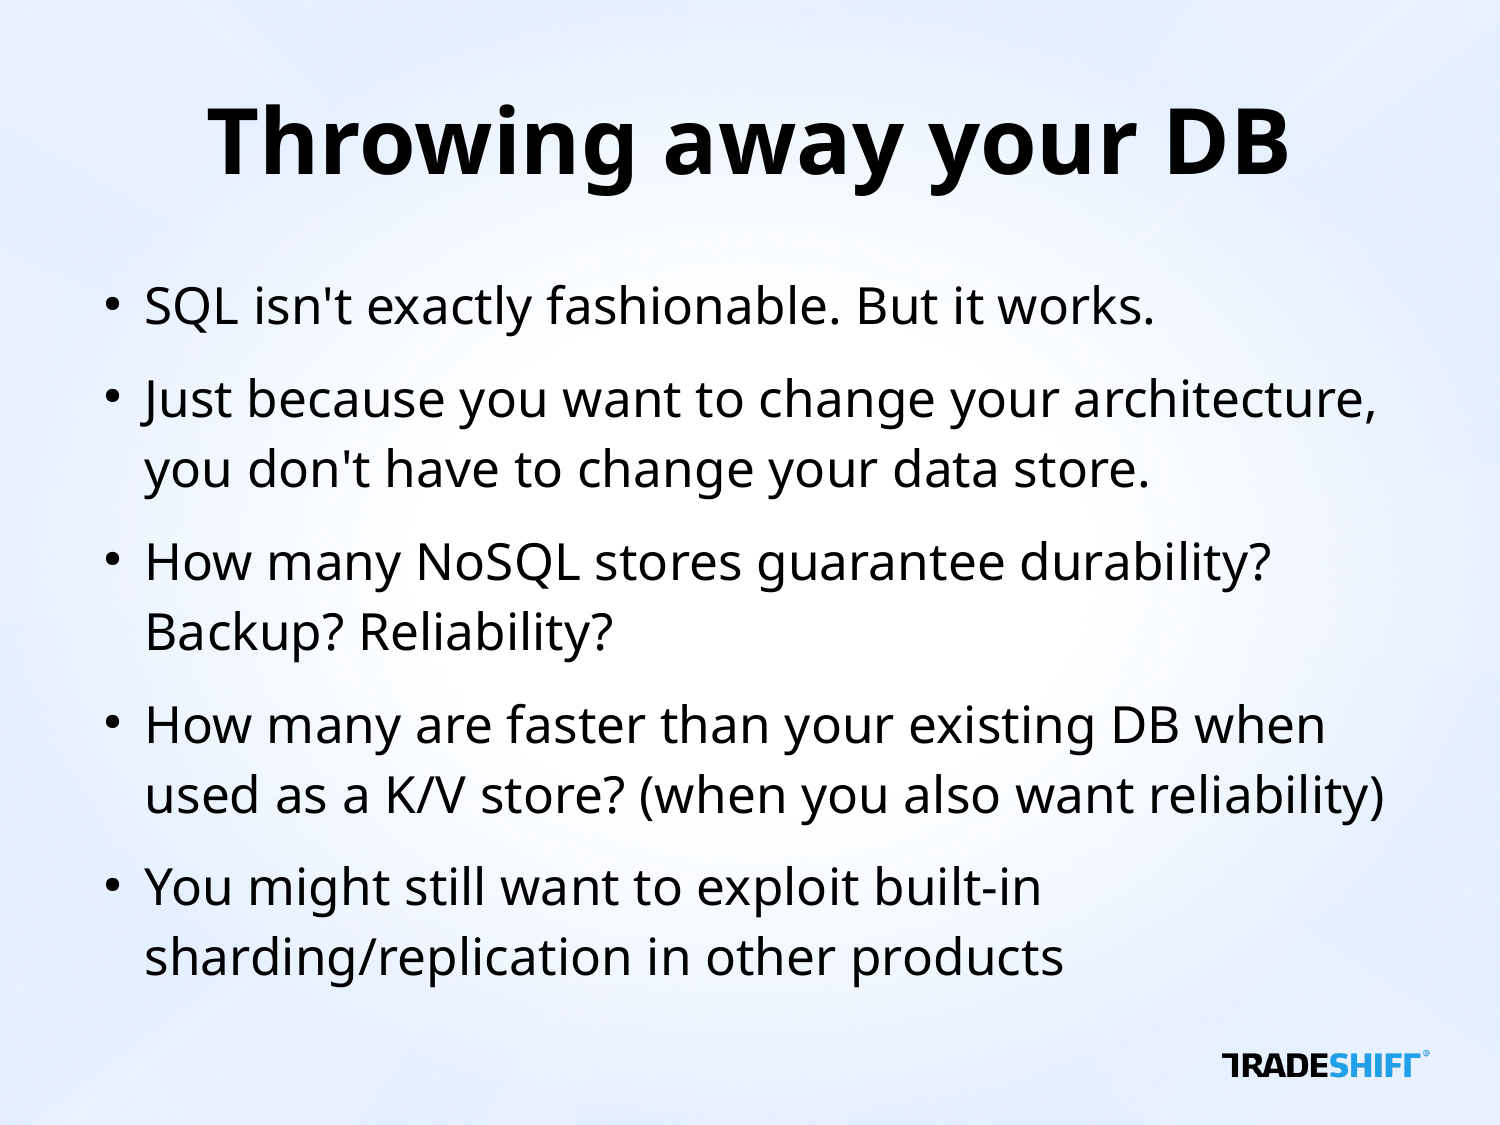

# Throwing away your DB
SQL isn't exactly fashionable. But it works.
Just because you want to change your architecture, you don't have to change your data store.
How many NoSQL stores guarantee durability? Backup? Reliability?
How many are faster than your existing DB when used as a K/V store? (when you also want reliability)
You might still want to exploit built-in sharding/replication in other products